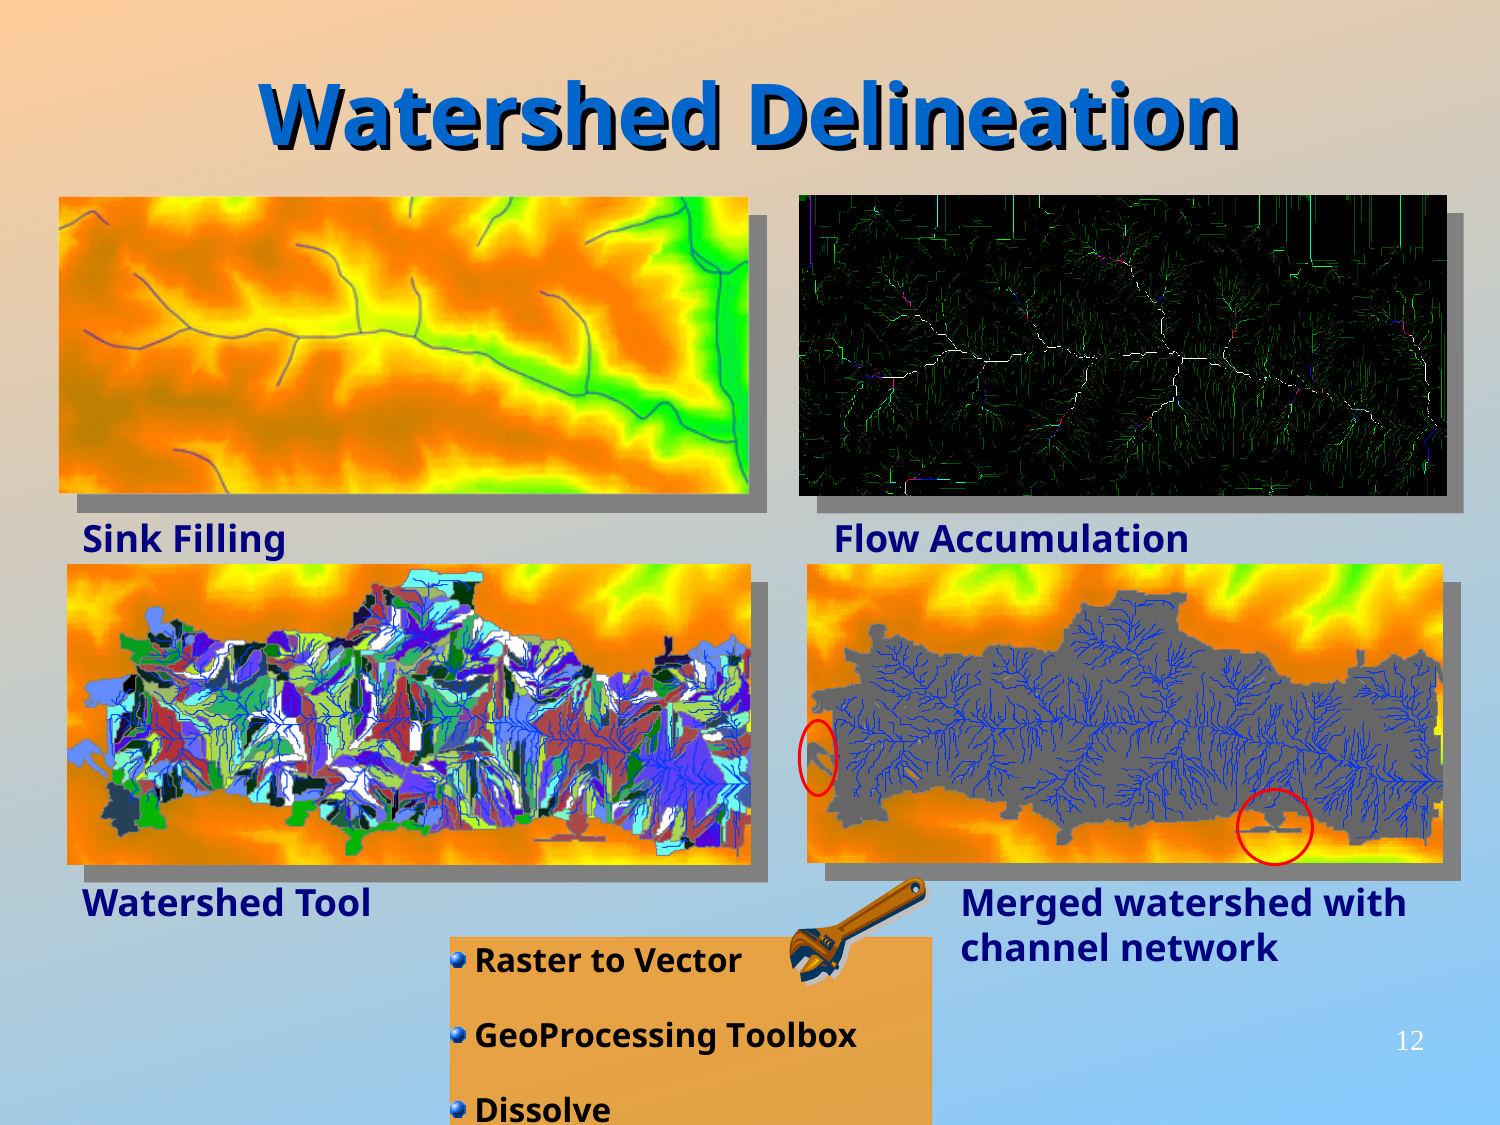

# Watershed Delineation
Sink Filling
Flow Accumulation
Watershed Tool
Merged watershed with channel network
 Raster to Vector
 GeoProcessing Toolbox
 Dissolve
12